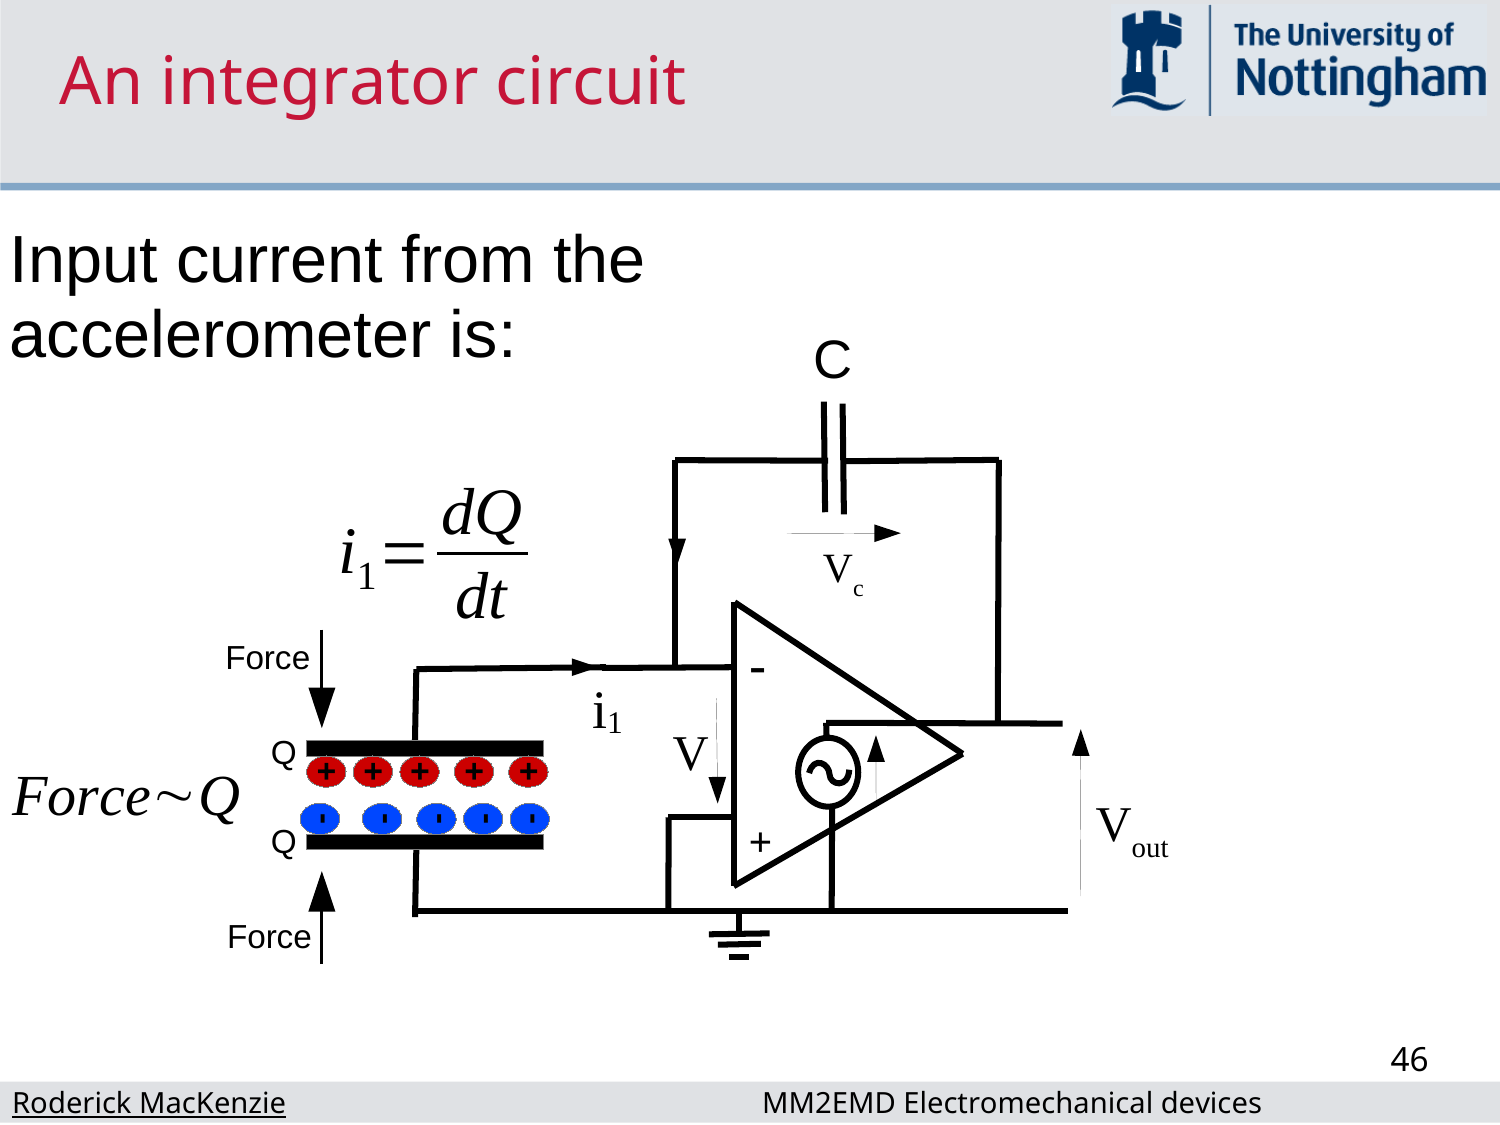

# An integrator circuit
Input current from the accelerometer is:
C
Vc
-
Force
i1
V
Q
+
+
+
+
+
-
-
-
-
-
Vout
+
Q
Force